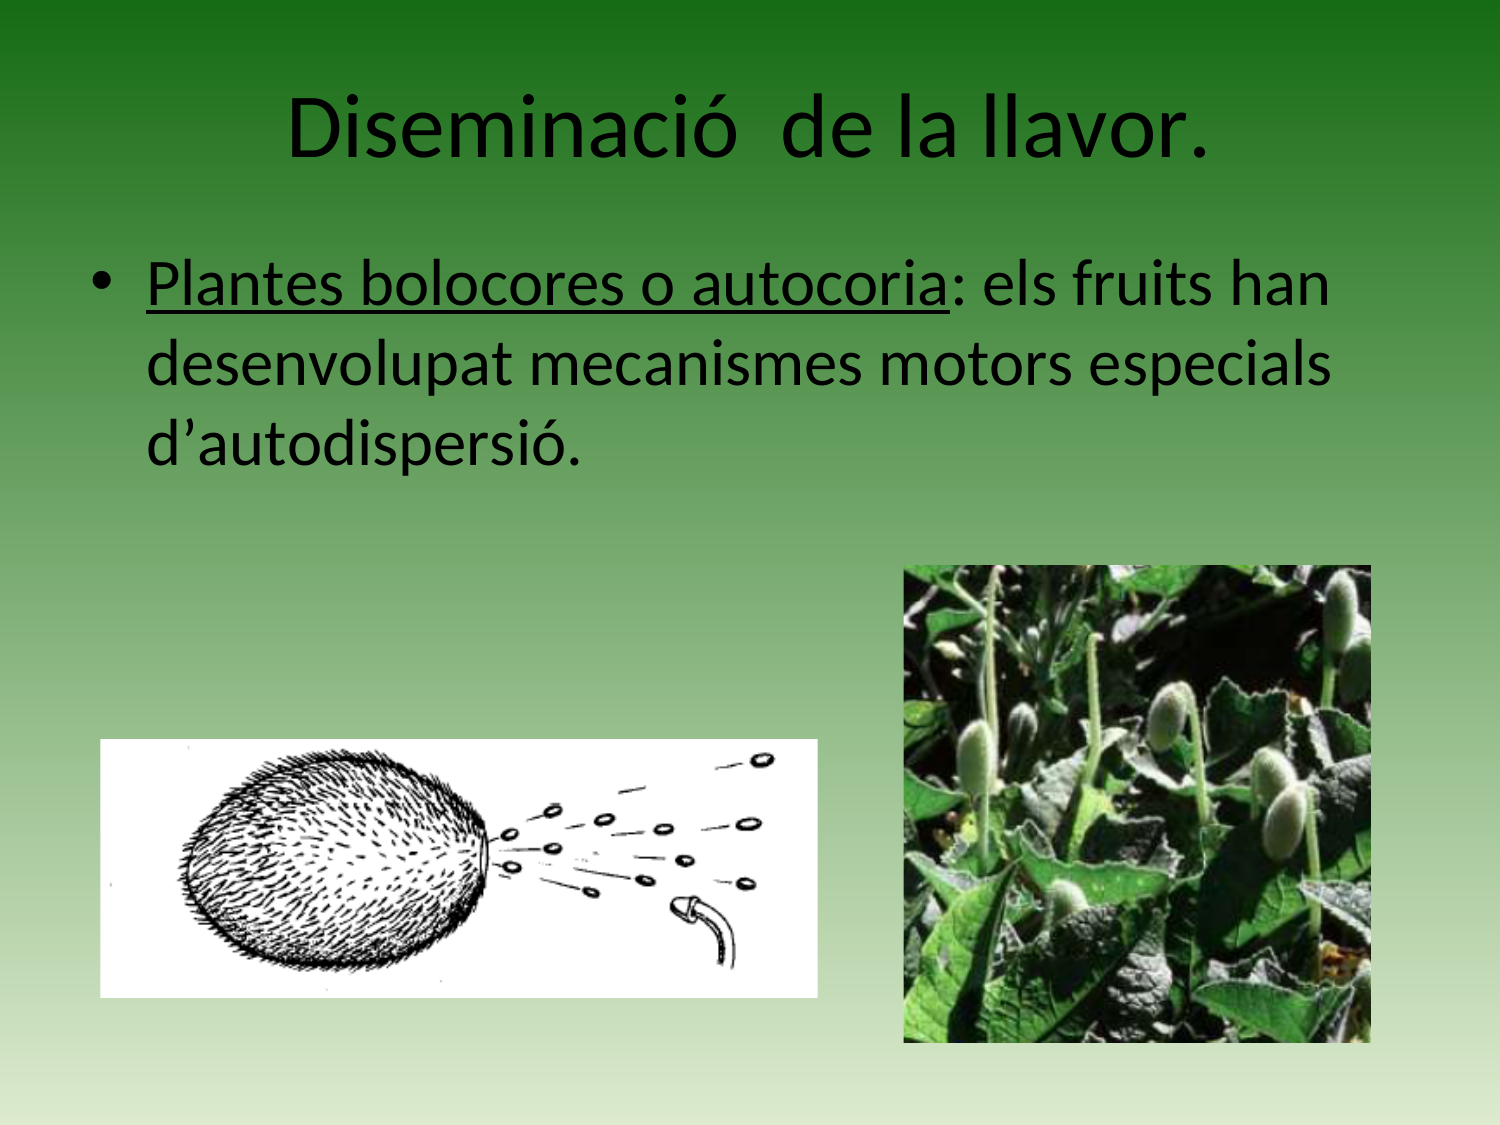

# Diseminació de la llavor.
Plantes bolocores o autocoria: els fruits han desenvolupat mecanismes motors especials d’autodispersió.